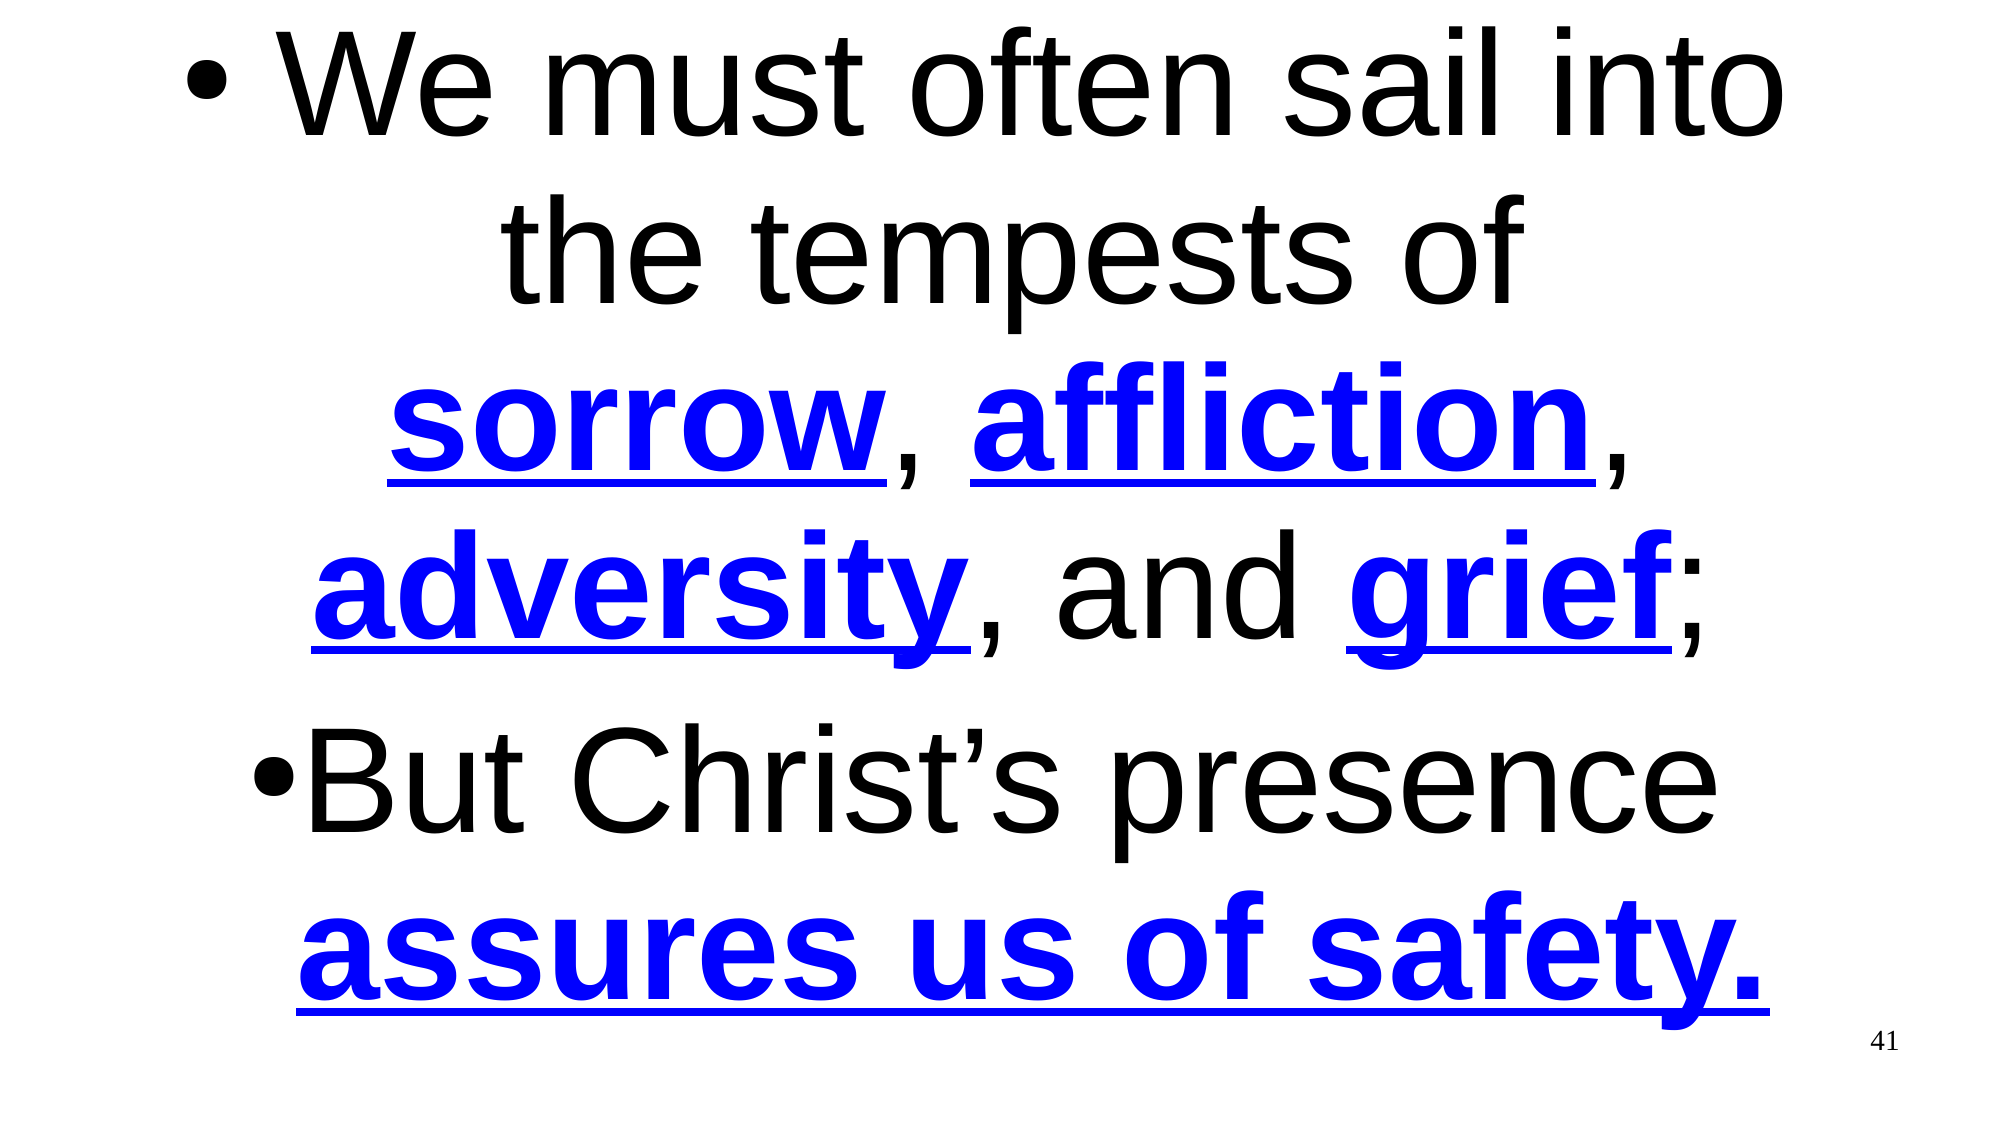

# We must often sail into the tempests of sorrow, affliction, adversity, and grief;
But Christ’s presence
assures us of safety.
41